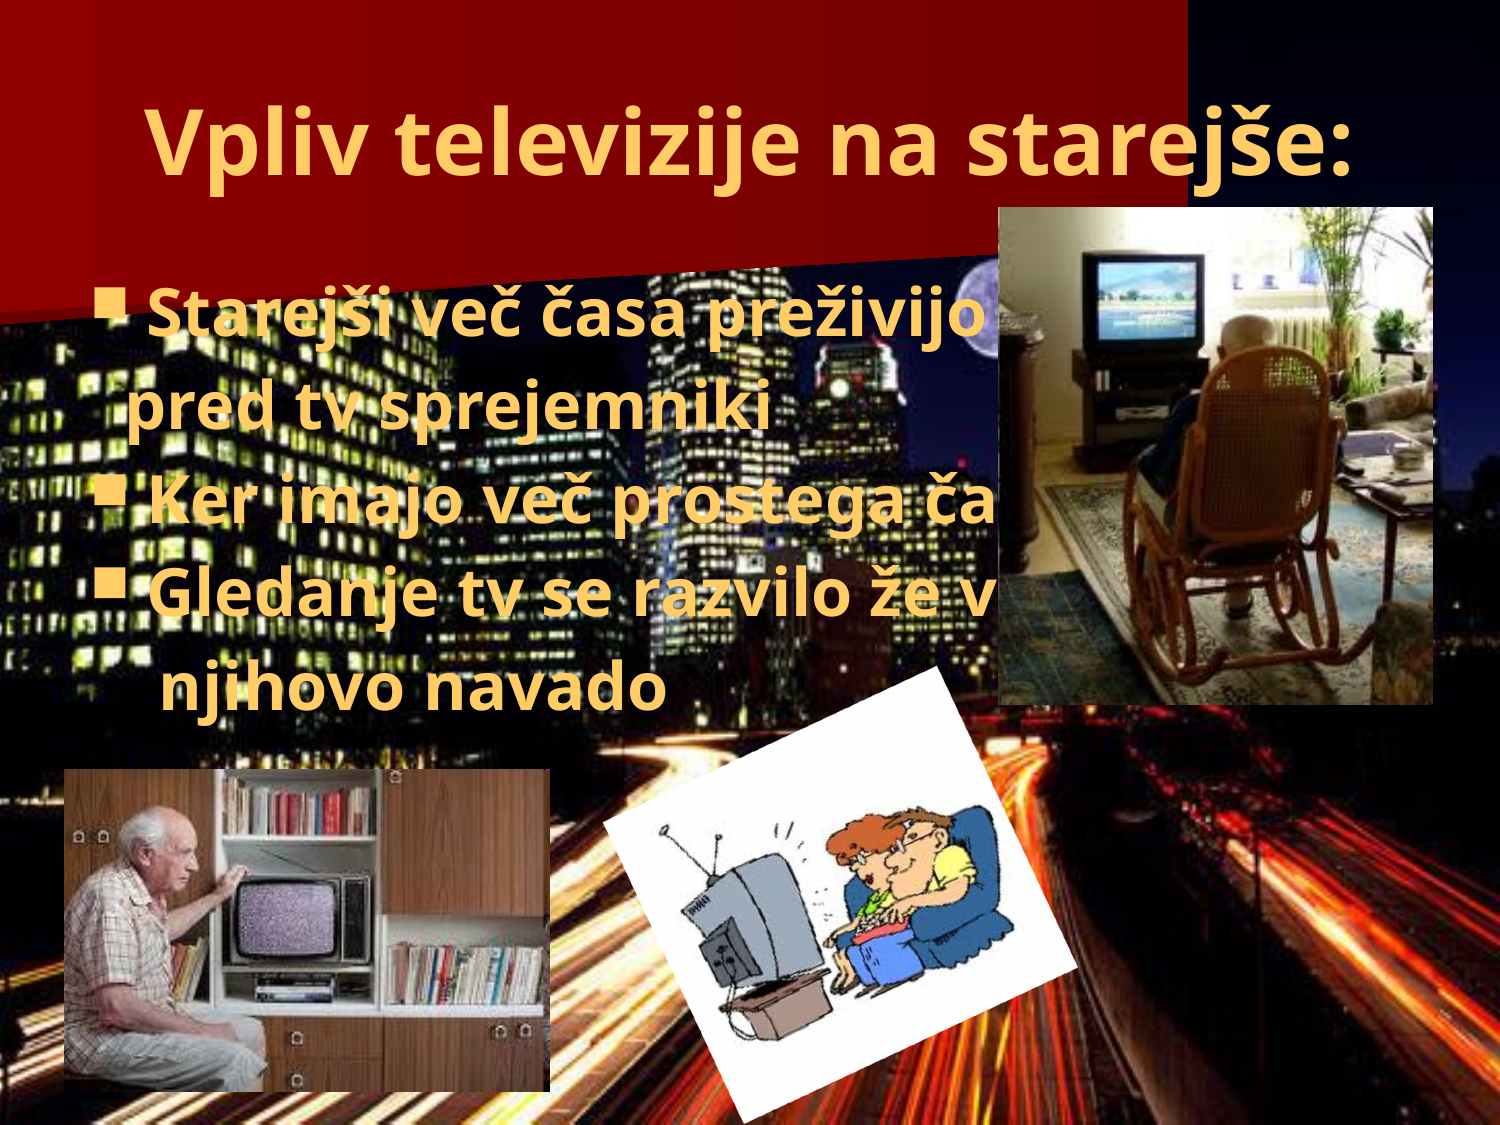

# Vpliv televizije na starejše:
Starejši več časa preživijo
 pred tv sprejemniki
Ker imajo več prostega časa
Gledanje tv se razvilo že v
 njihovo navado